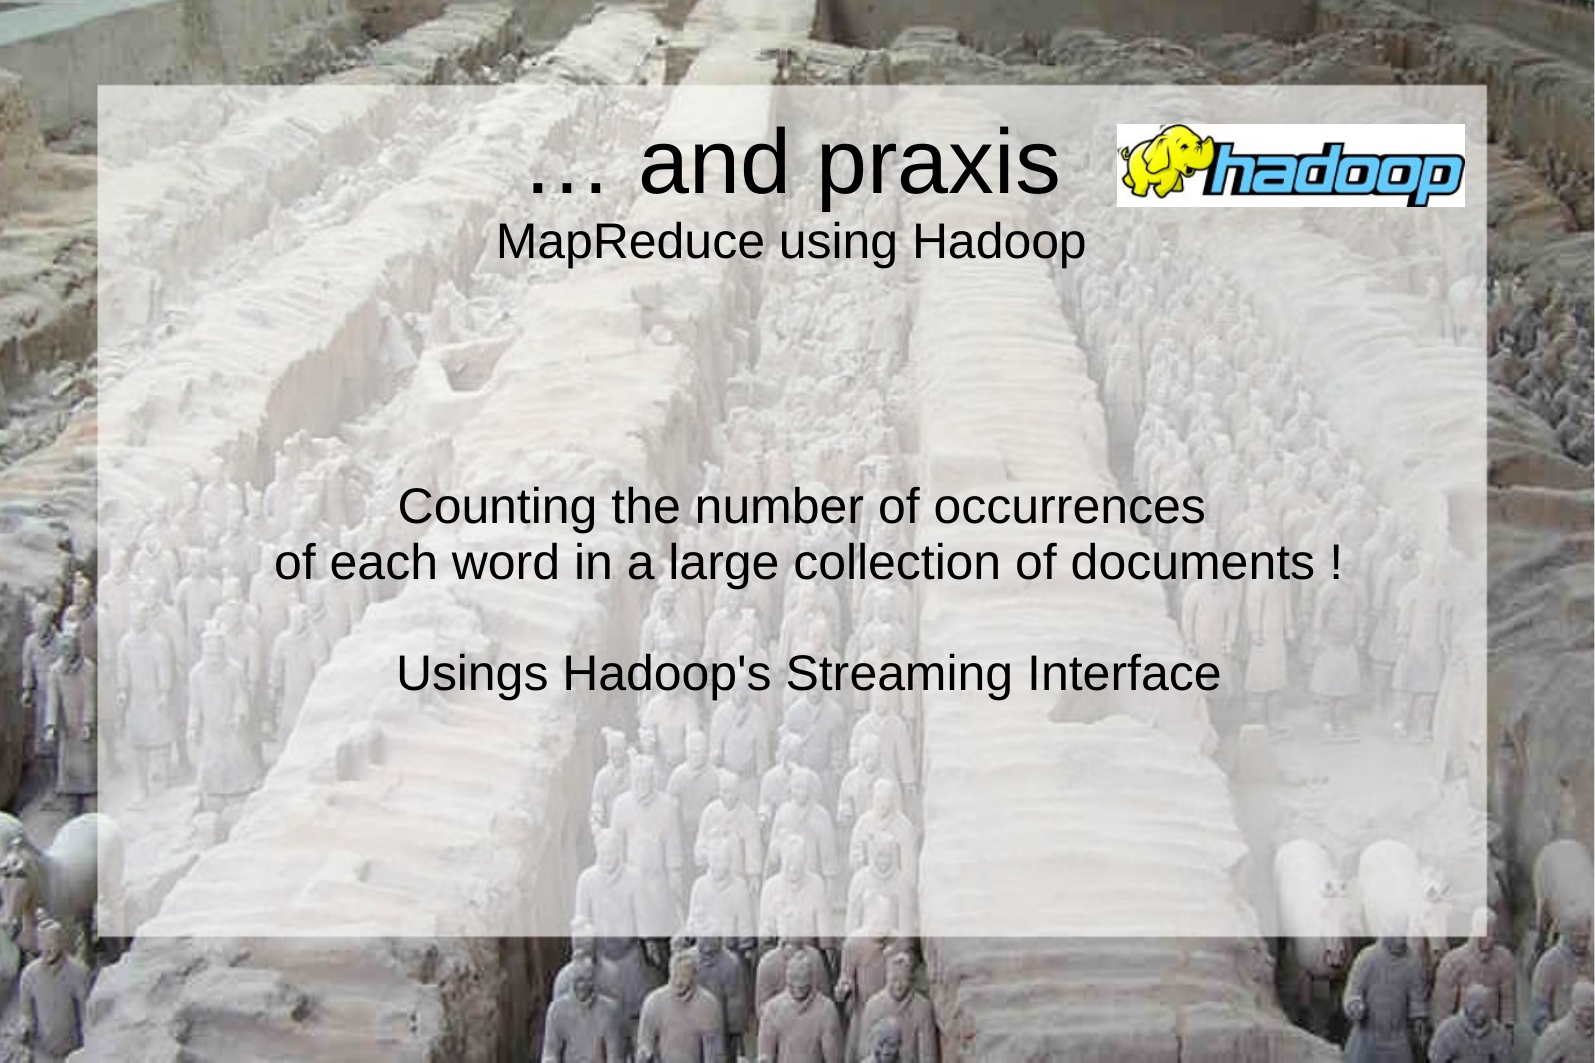

# … and praxis MapReduce using Hadoop
Counting the number of occurrences
of each word in a large collection of documents !
Usings Hadoop's Streaming Interface